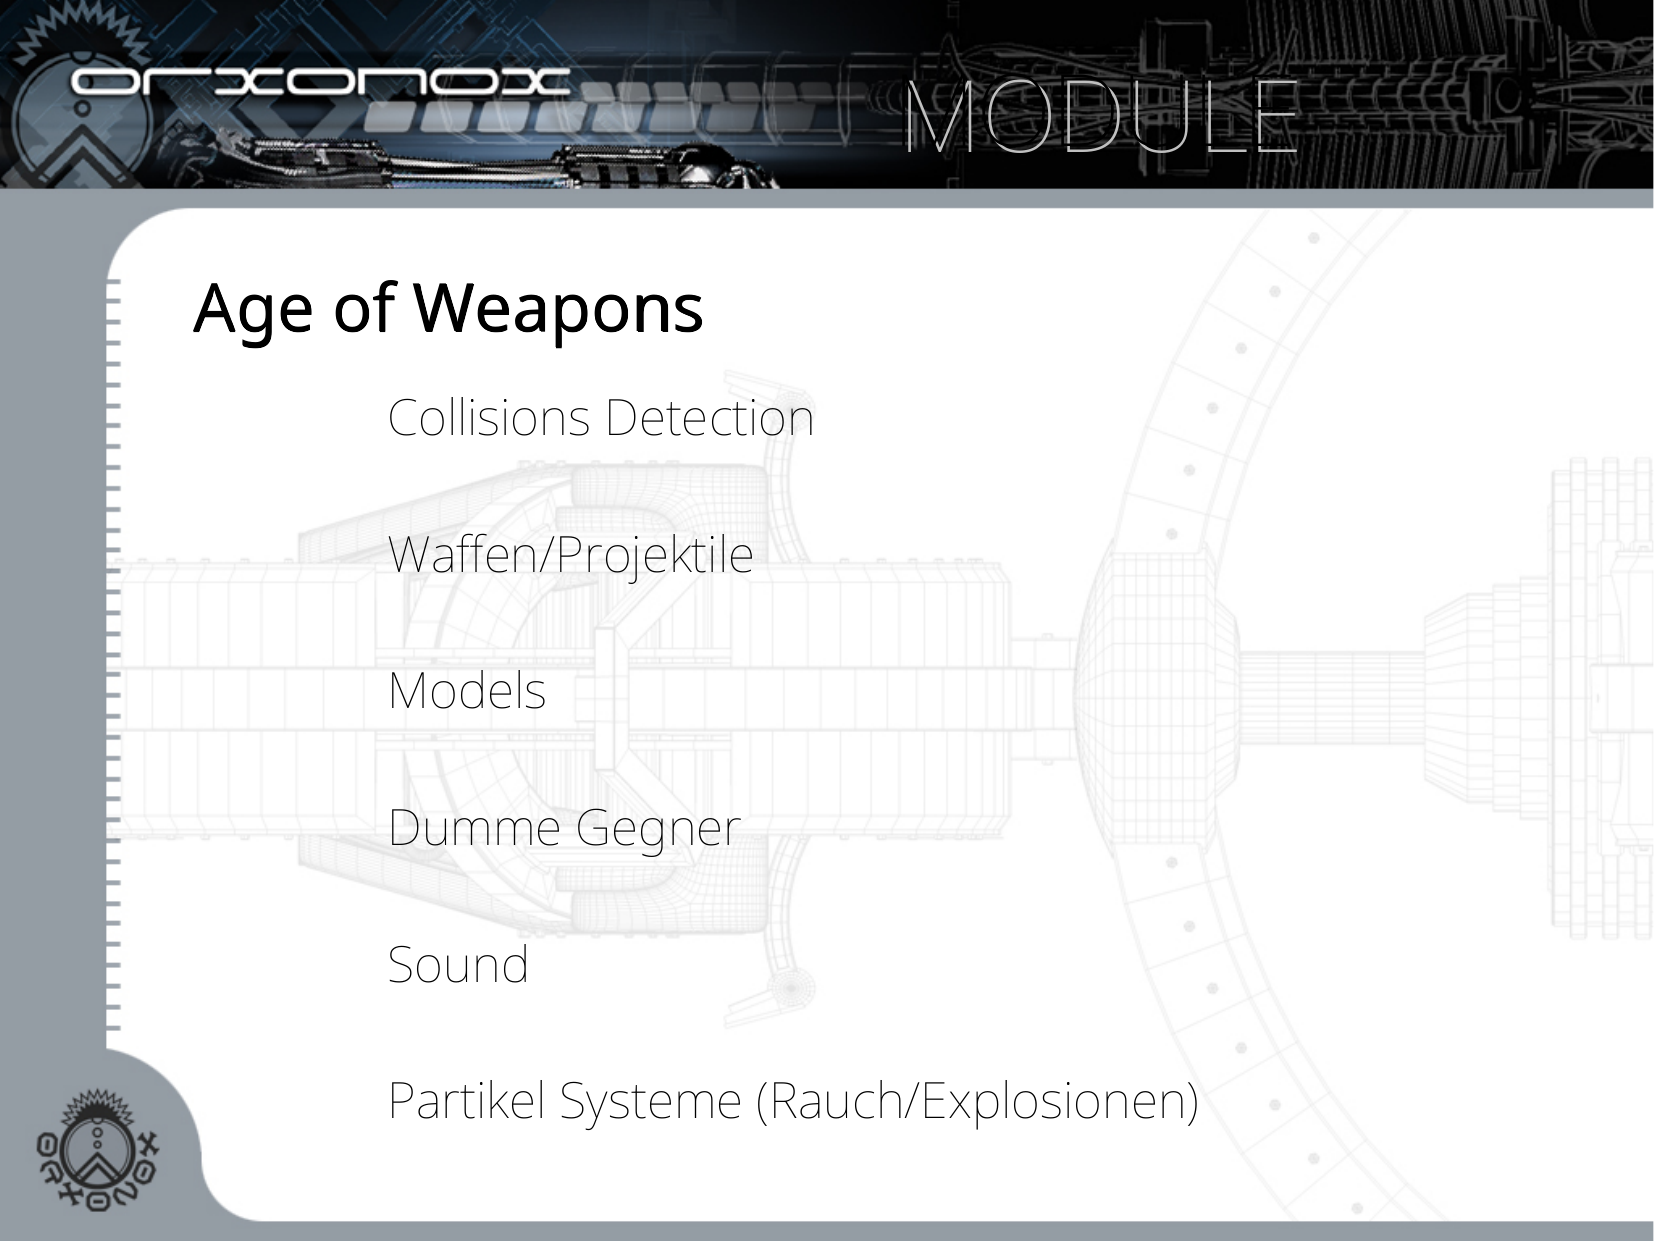

MODULE
Age of Weapons
Collisions Detection
Waffen/Projektile
Models
Dumme Gegner
Sound
Partikel Systeme (Rauch/Explosionen)